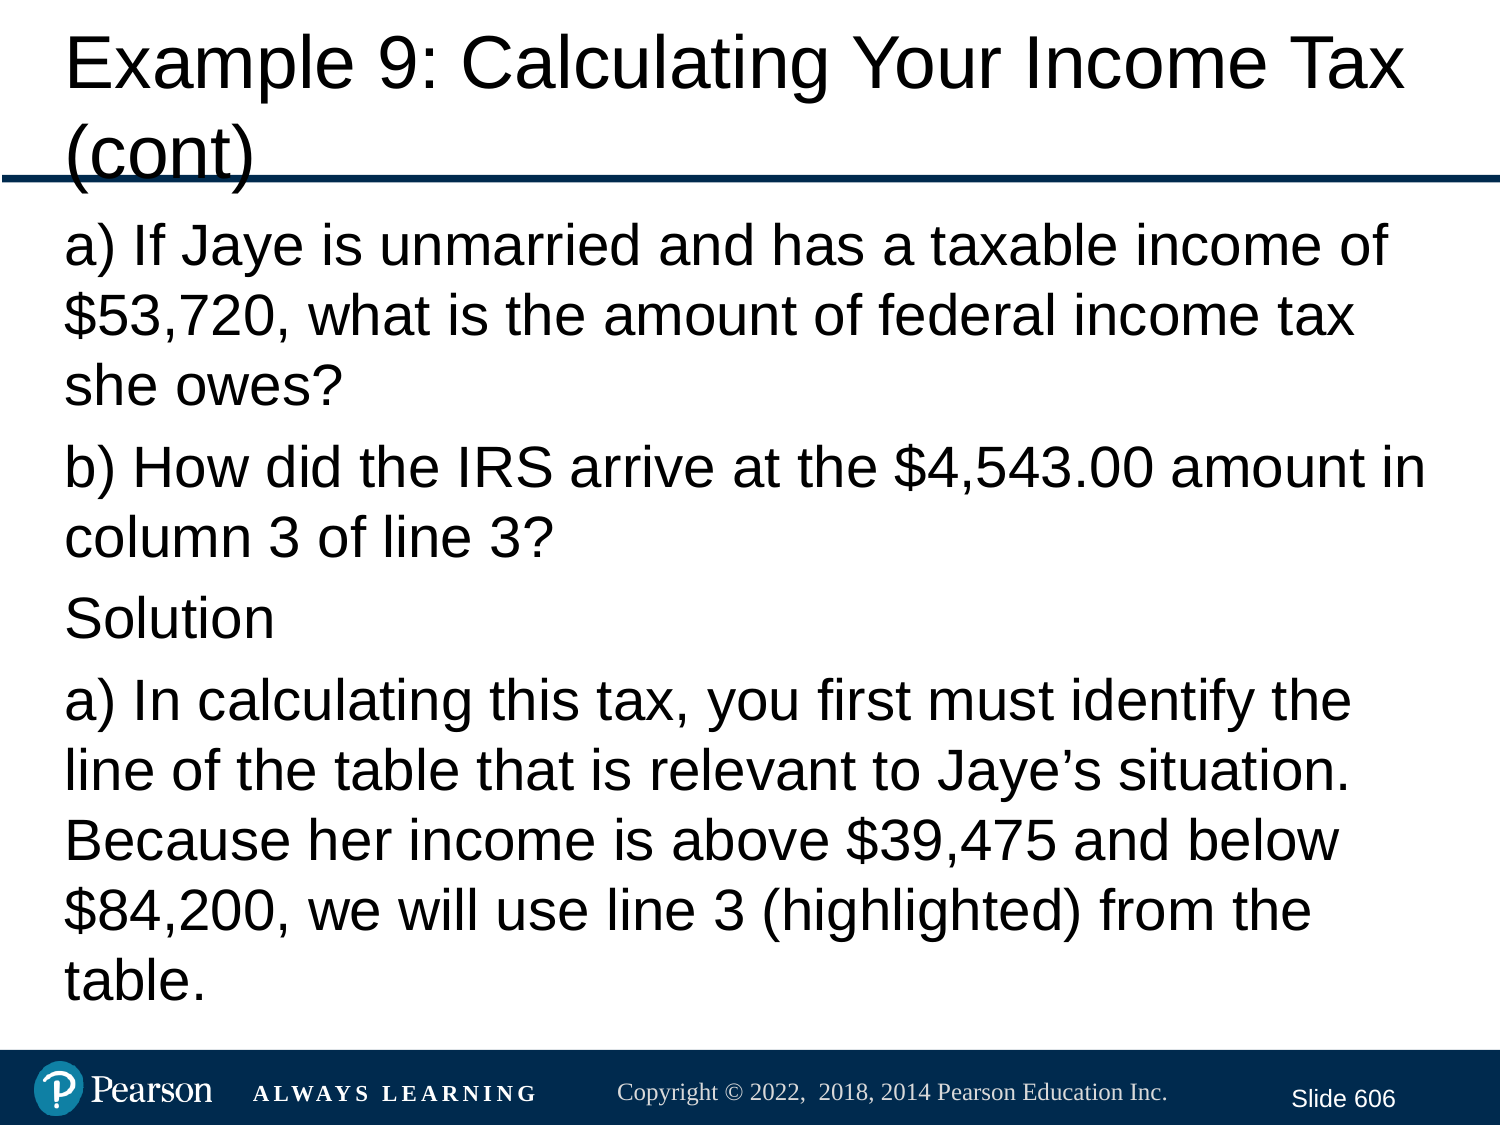

# Example 9: Calculating Your Income Tax (cont)
a) If Jaye is unmarried and has a taxable income of $53,720, what is the amount of federal income tax she owes?
b) How did the IRS arrive at the $4,543.00 amount in column 3 of line 3?
Solution
a) In calculating this tax, you first must identify the line of the table that is relevant to Jaye’s situation. Because her income is above $39,475 and below $84,200, we will use line 3 (highlighted) from the table.